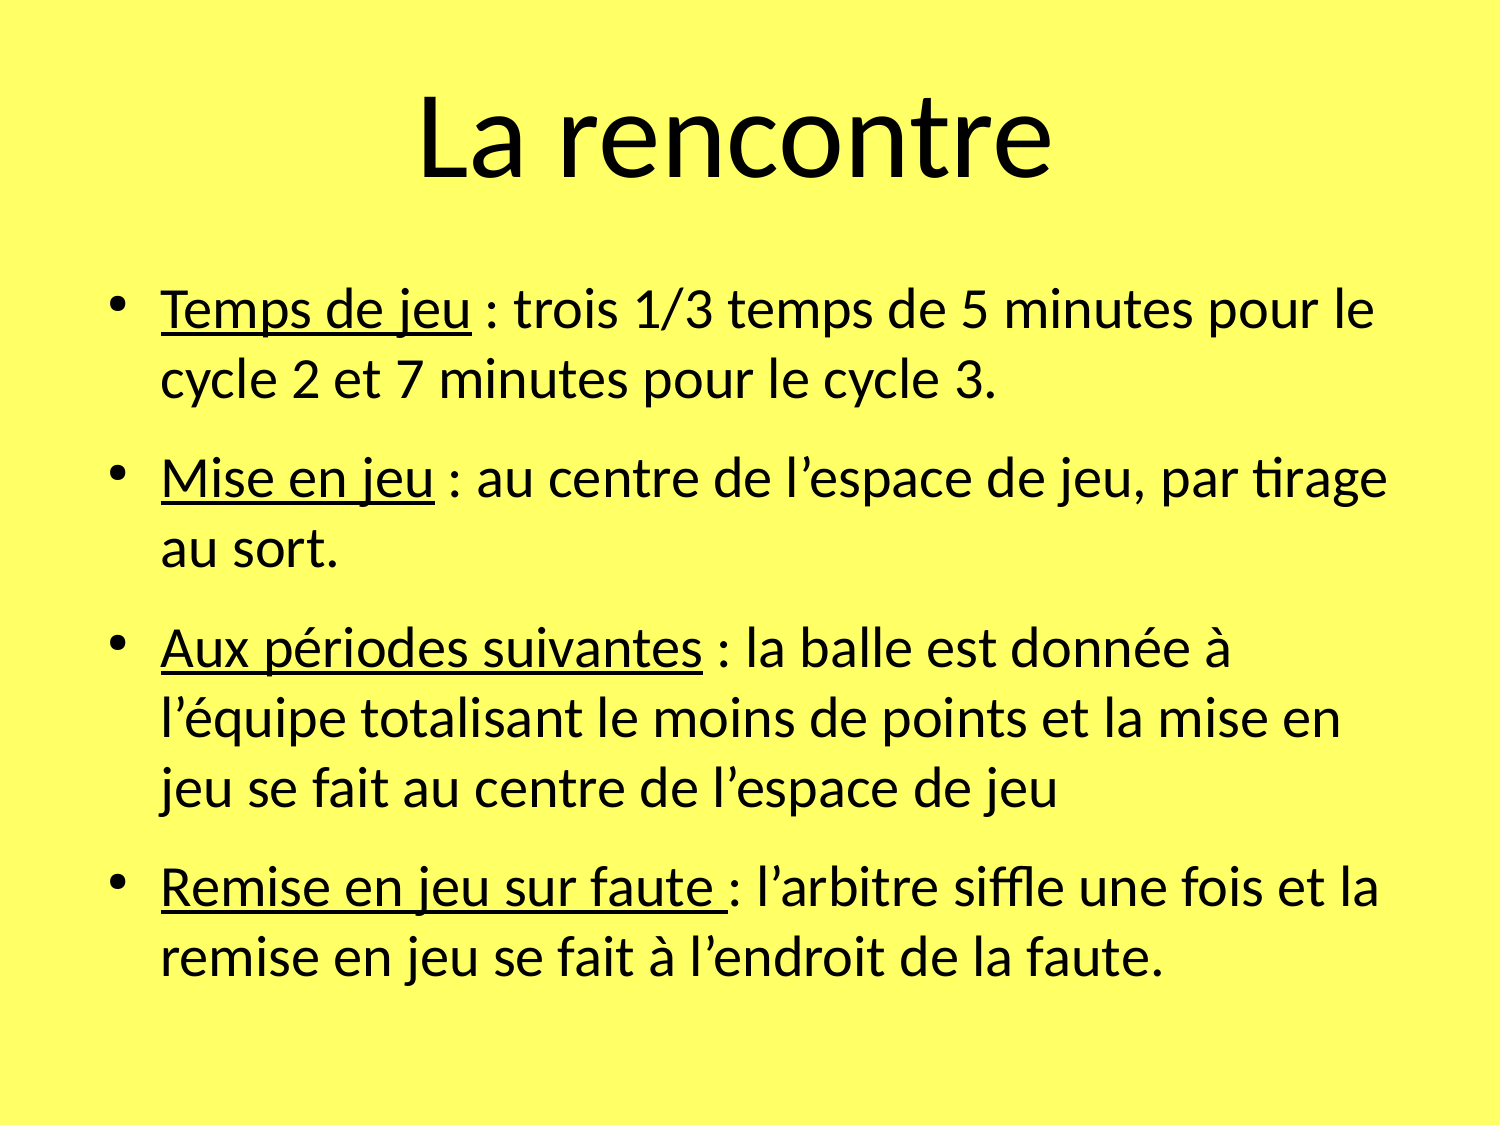

# La rencontre
Temps de jeu : trois 1/3 temps de 5 minutes pour le cycle 2 et 7 minutes pour le cycle 3.
Mise en jeu : au centre de l’espace de jeu, par tirage au sort.
Aux périodes suivantes : la balle est donnée à l’équipe totalisant le moins de points et la mise en jeu se fait au centre de l’espace de jeu
Remise en jeu sur faute : l’arbitre siffle une fois et la remise en jeu se fait à l’endroit de la faute.